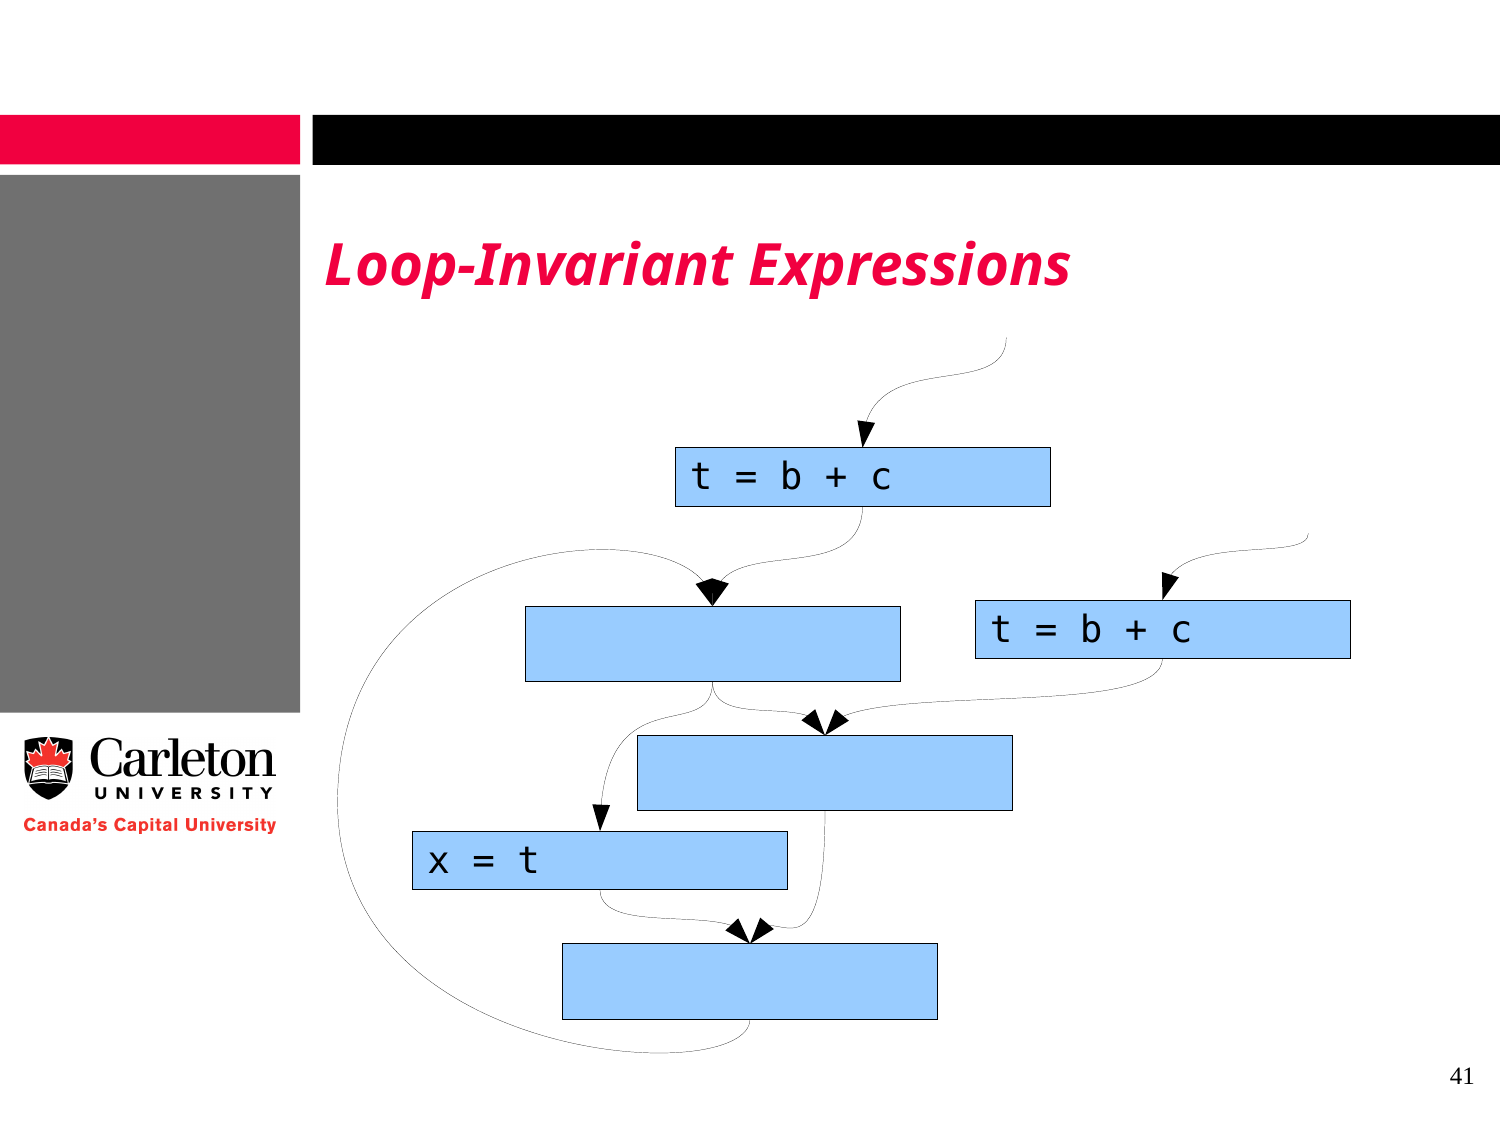

# Loop-Invariant Expressions
t = b + c
t = b + c
x = t
41